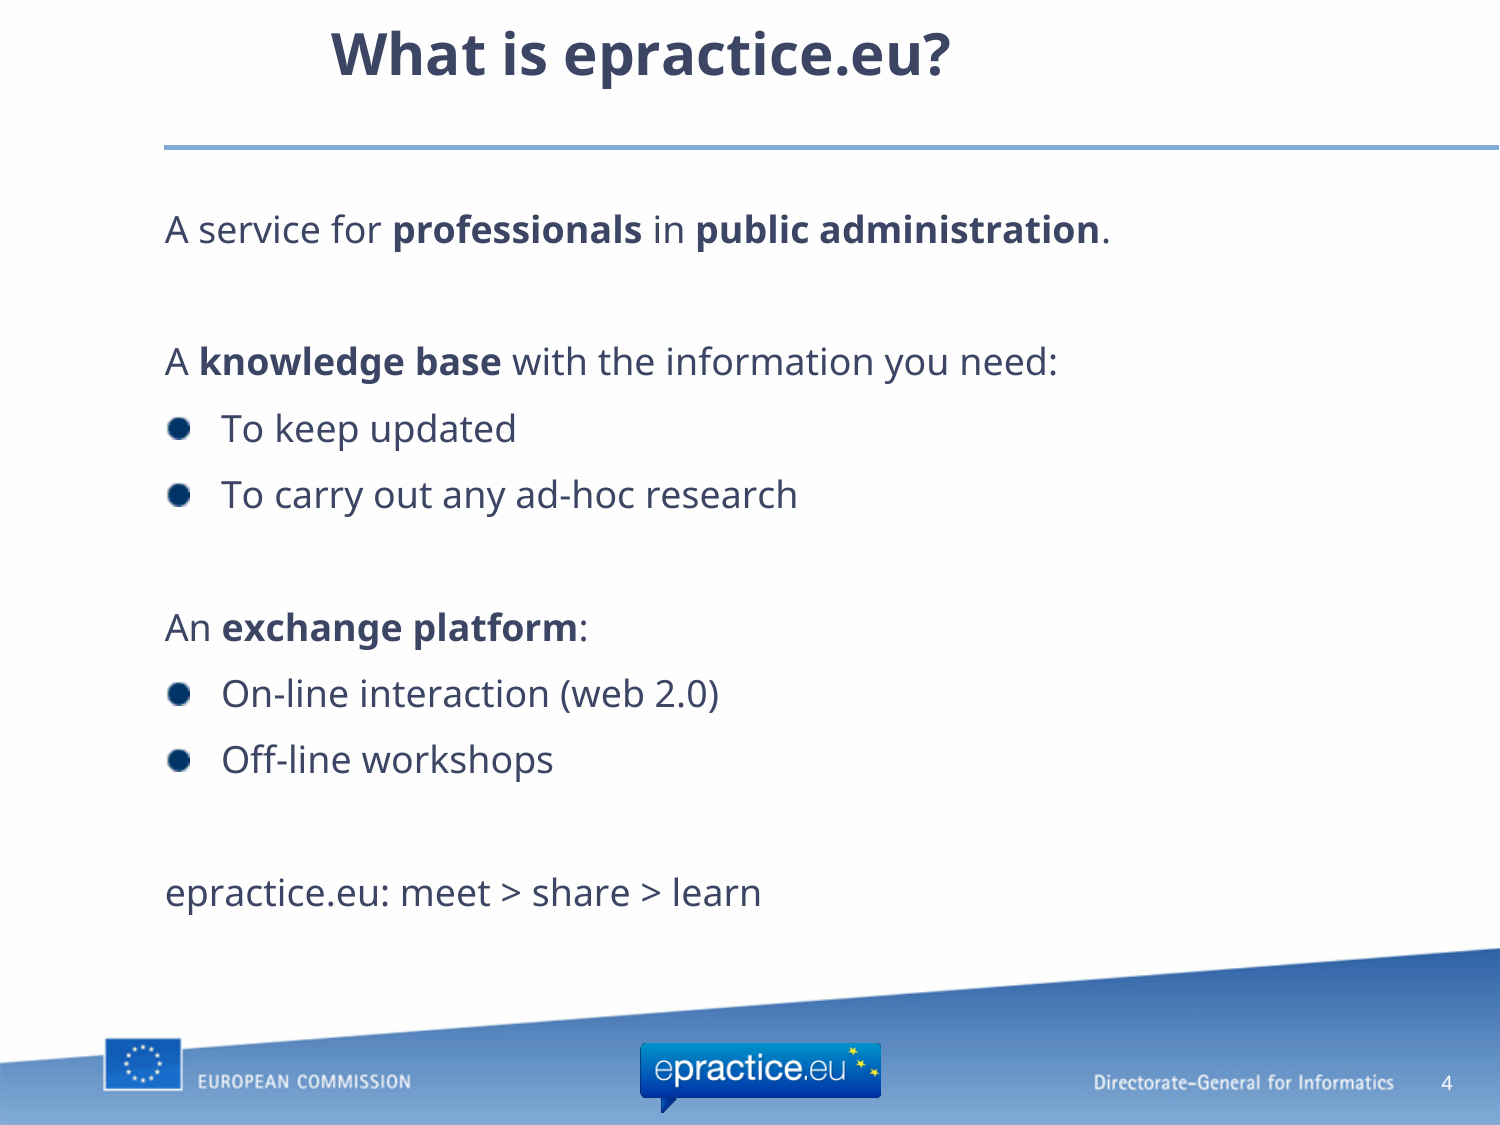

# What is epractice.eu?
A service for professionals in public administration.
A knowledge base with the information you need:
To keep updated
To carry out any ad-hoc research
An exchange platform:
On-line interaction (web 2.0)
Off-line workshops
epractice.eu: meet > share > learn